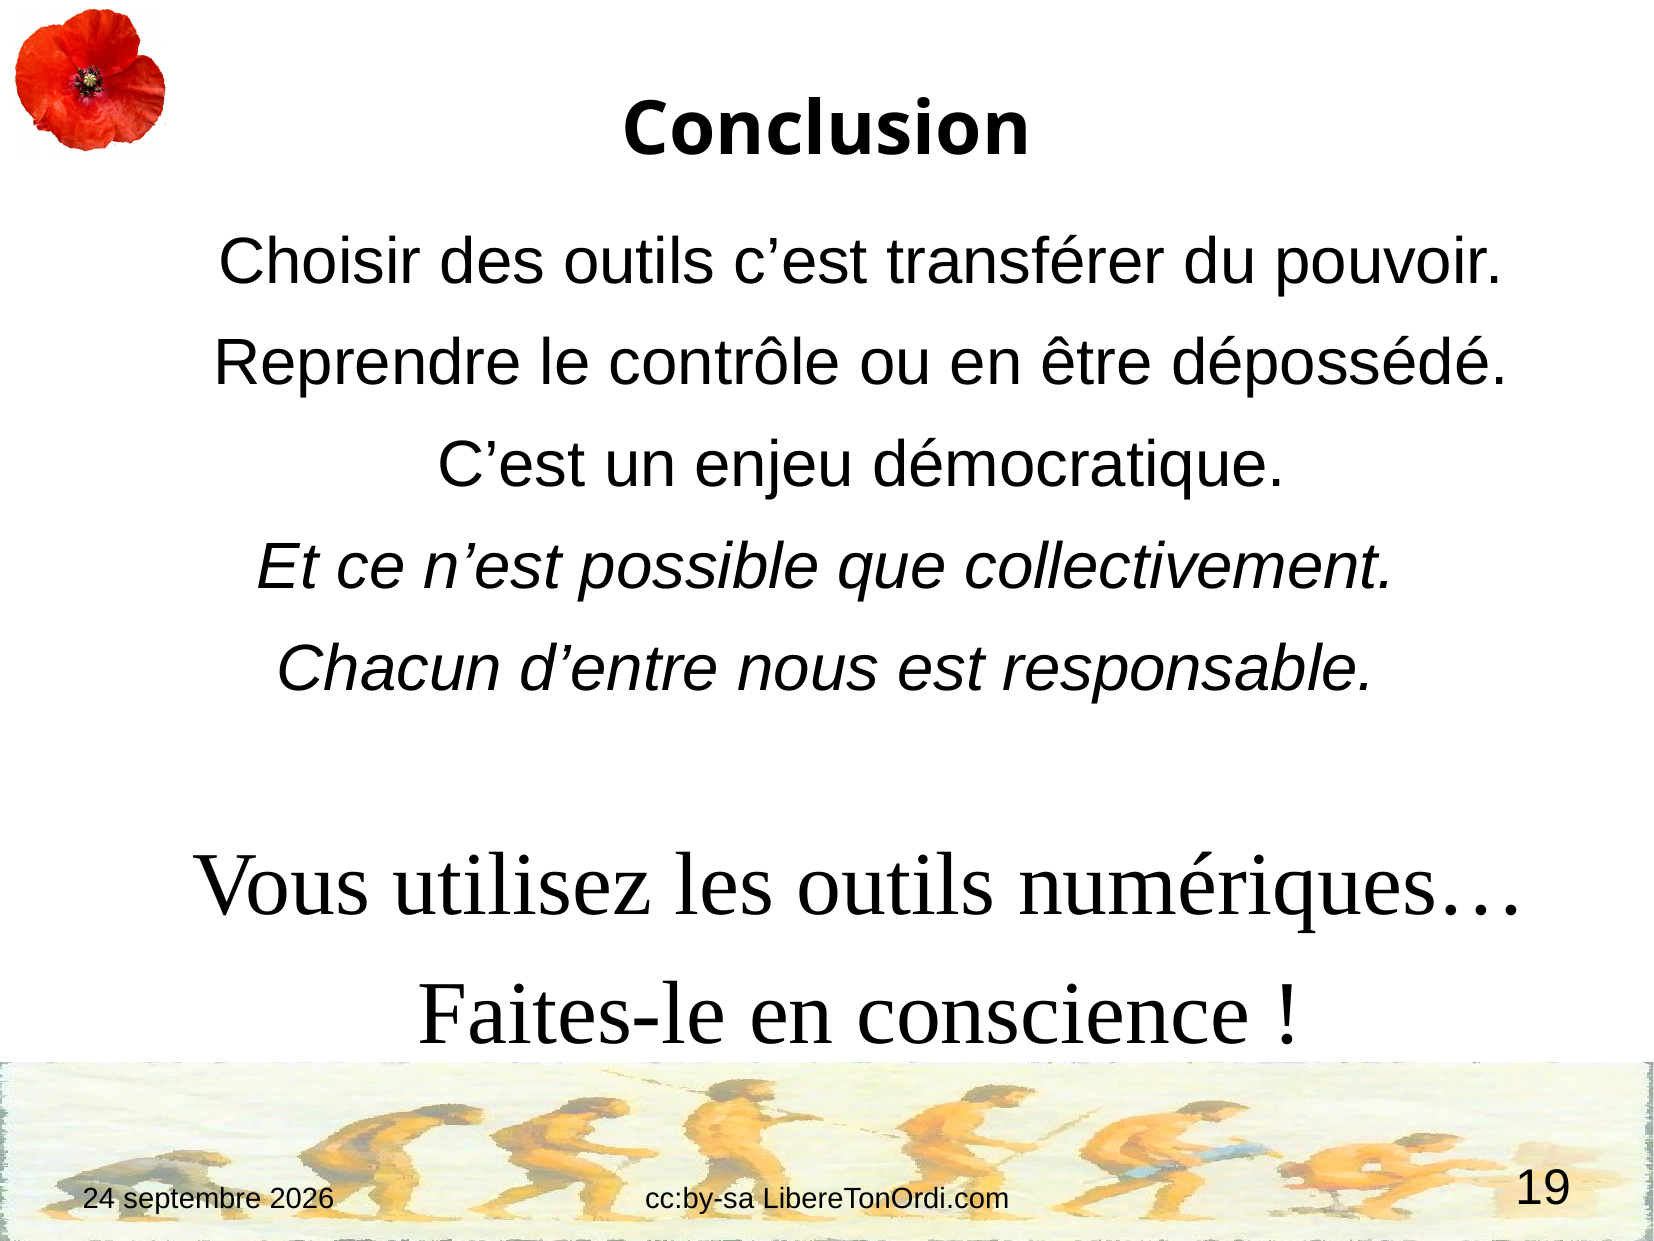

# Conclusion
Choisir des outils c’est transférer du pouvoir.
Reprendre le contrôle ou en être dépossédé.
C’est un enjeu démocratique.
Et ce n’est possible que collectivement.
Chacun d’entre nous est responsable.
Vous utilisez les outils numériques…
Faites-le en conscience !
cc:by-sa LibereTonOrdi.com
19